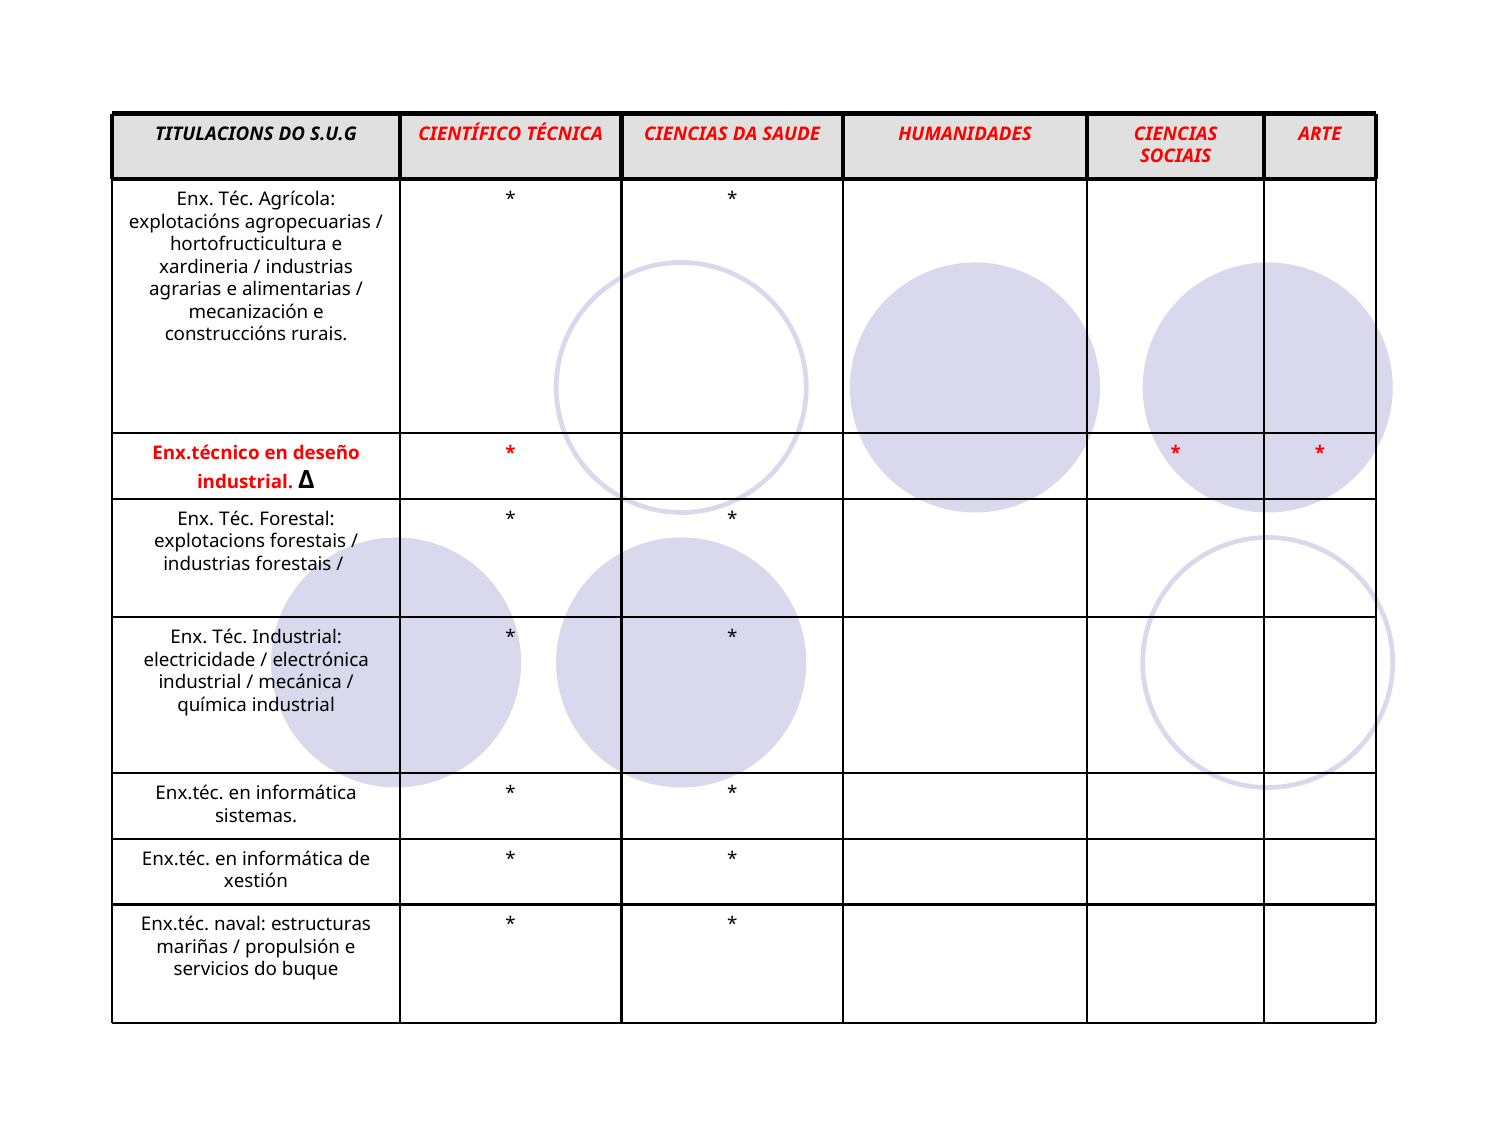

TITULACIONS DO S.U.G
CIENTÍFICO TÉCNICA
CIENCIAS DA SAUDE
HUMANIDADES
CIENCIAS SOCIAIS
ARTE
Enx. Téc. Agrícola: explotacións agropecuarias / hortofructicultura e xardineria / industrias agrarias e alimentarias / mecanización e construccións rurais.
*
*
Enx.técnico en deseño industrial. Δ
*
*
*
Enx. Téc. Forestal: explotacions forestais / industrias forestais /
*
*
Enx. Téc. Industrial: electricidade / electrónica industrial / mecánica / química industrial
*
*
Enx.téc. en informática sistemas.
*
*
Enx.téc. en informática de xestión
*
*
Enx.téc. naval: estructuras mariñas / propulsión e servicios do buque
*
*